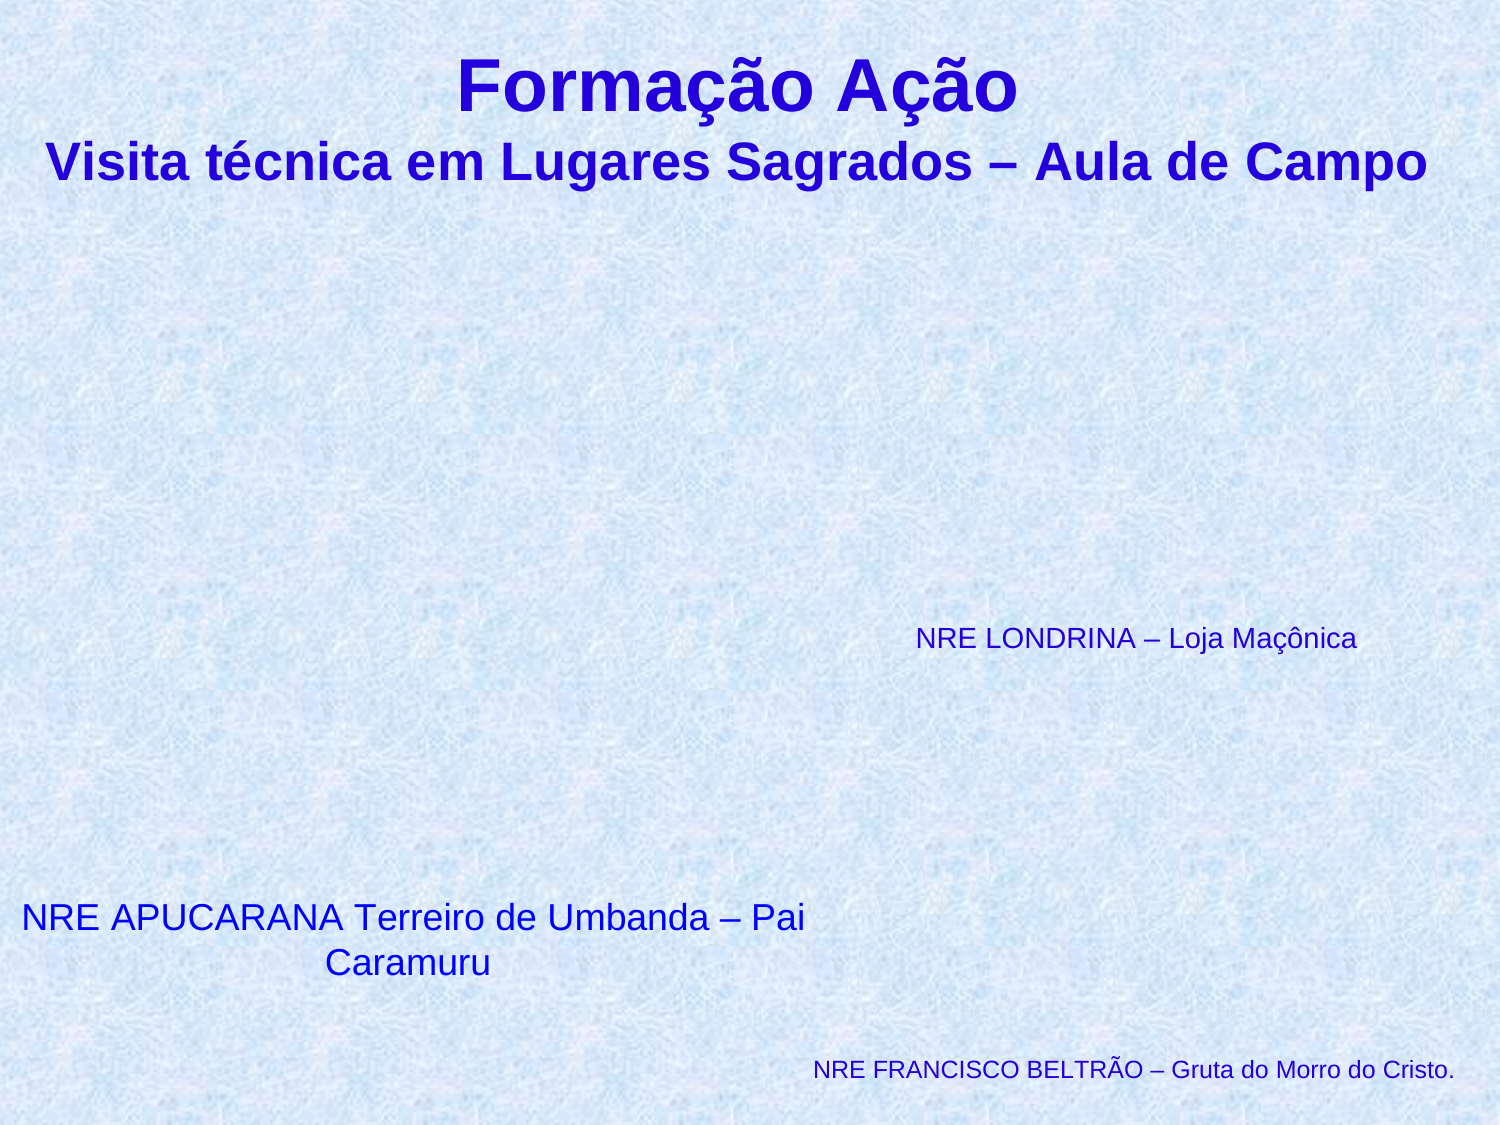

Formação Ação
Visita técnica em Lugares Sagrados – Aula de Campo
NRE LONDRINA – Loja Maçônica
NRE APUCARANA Terreiro de Umbanda – Pai Caramuru
NRE FRANCISCO BELTRÃO – Gruta do Morro do Cristo.